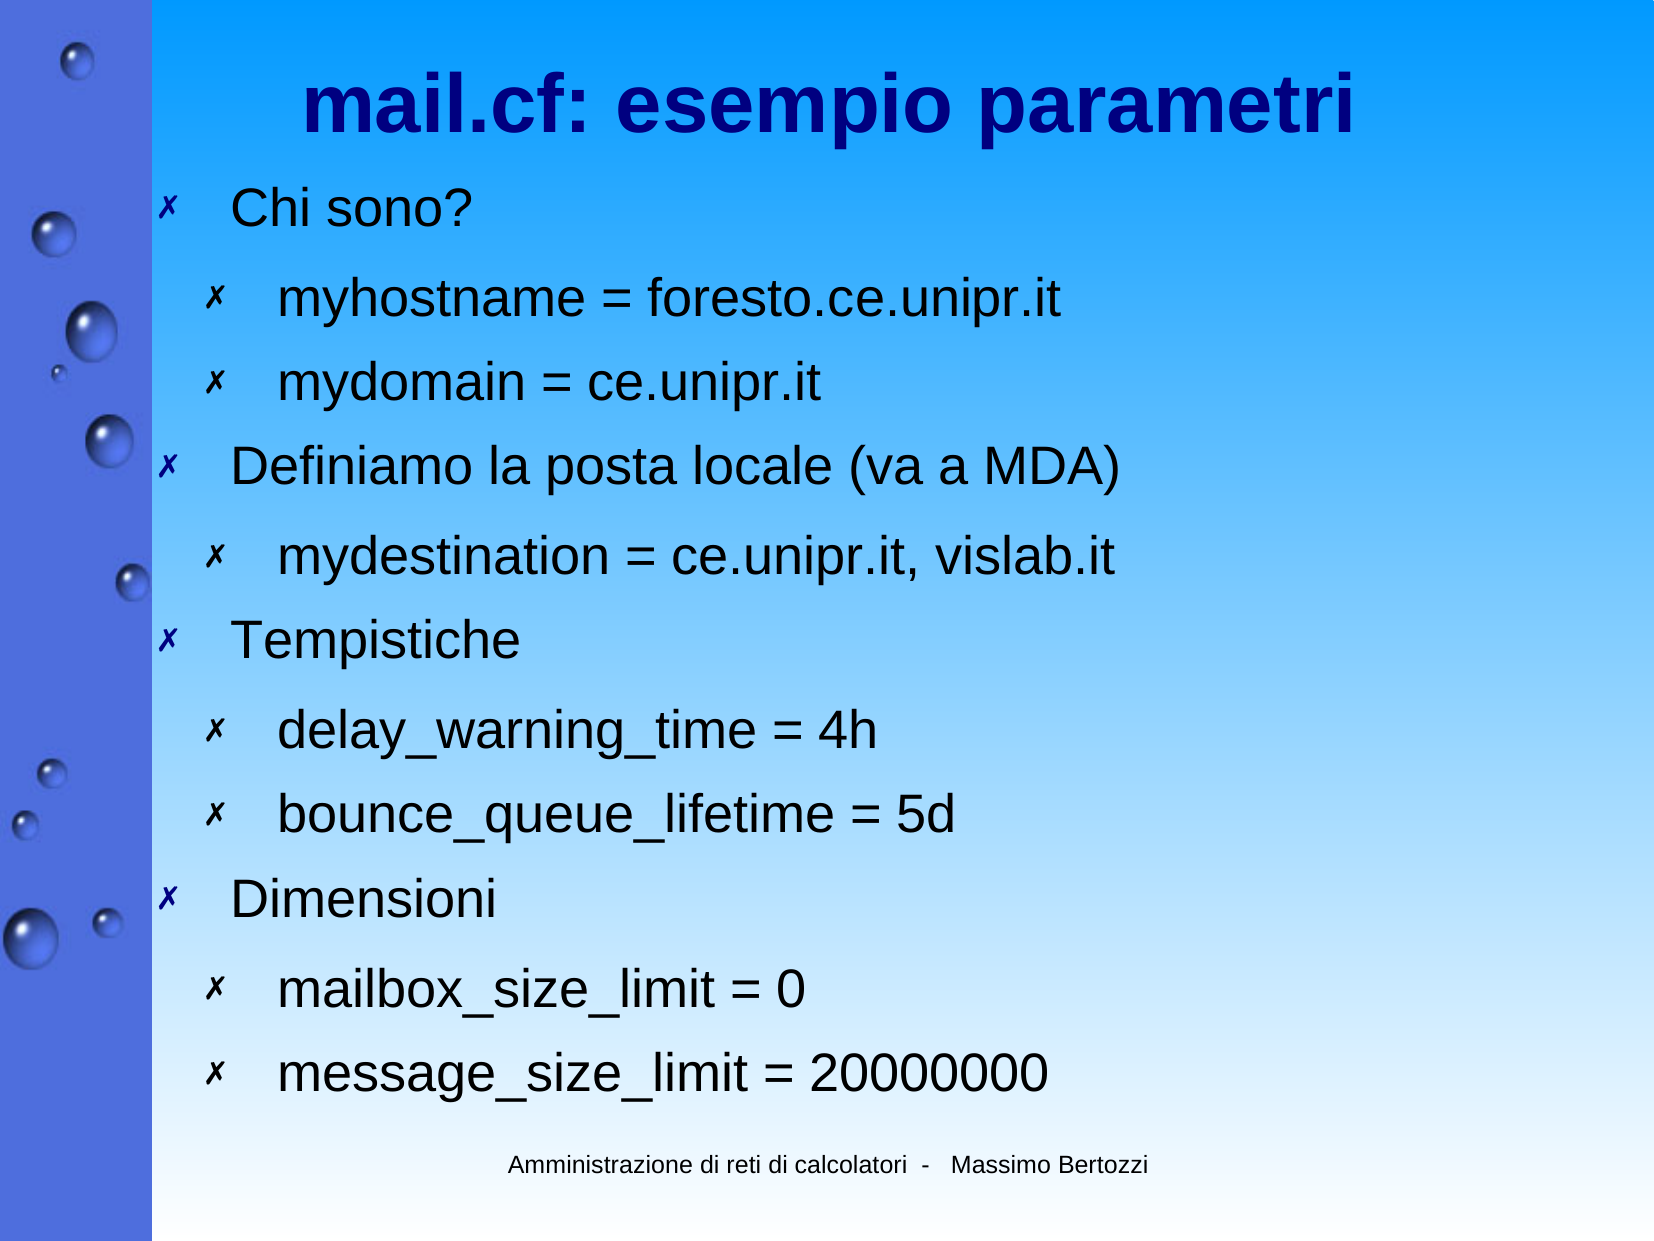

# mail.cf: esempio parametri
Chi sono?
myhostname = foresto.ce.unipr.it
mydomain = ce.unipr.it
Definiamo la posta locale (va a MDA)
mydestination = ce.unipr.it, vislab.it
Tempistiche
delay_warning_time = 4h
bounce_queue_lifetime = 5d
Dimensioni
mailbox_size_limit = 0
message_size_limit = 20000000